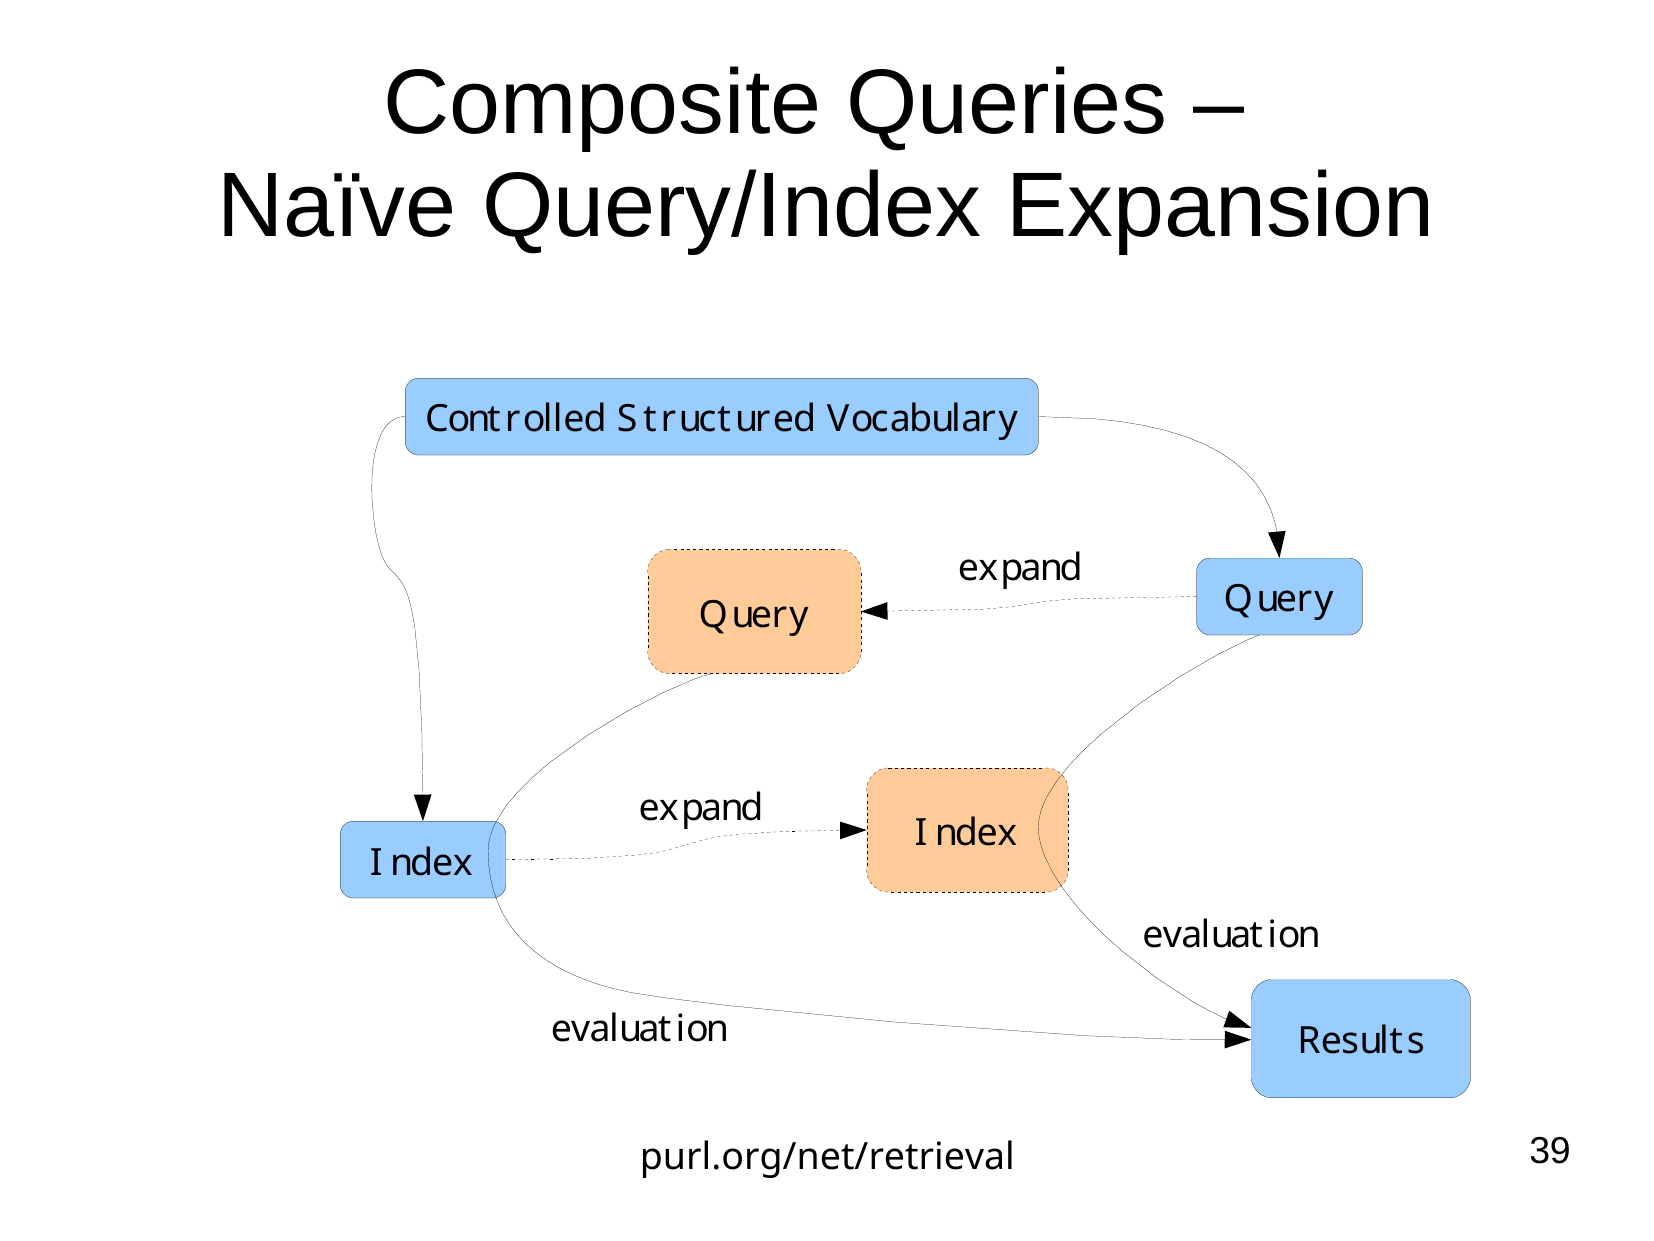

# Composite Queries – Naïve Query/Index Expansion
purl.org/net/retrieval
39